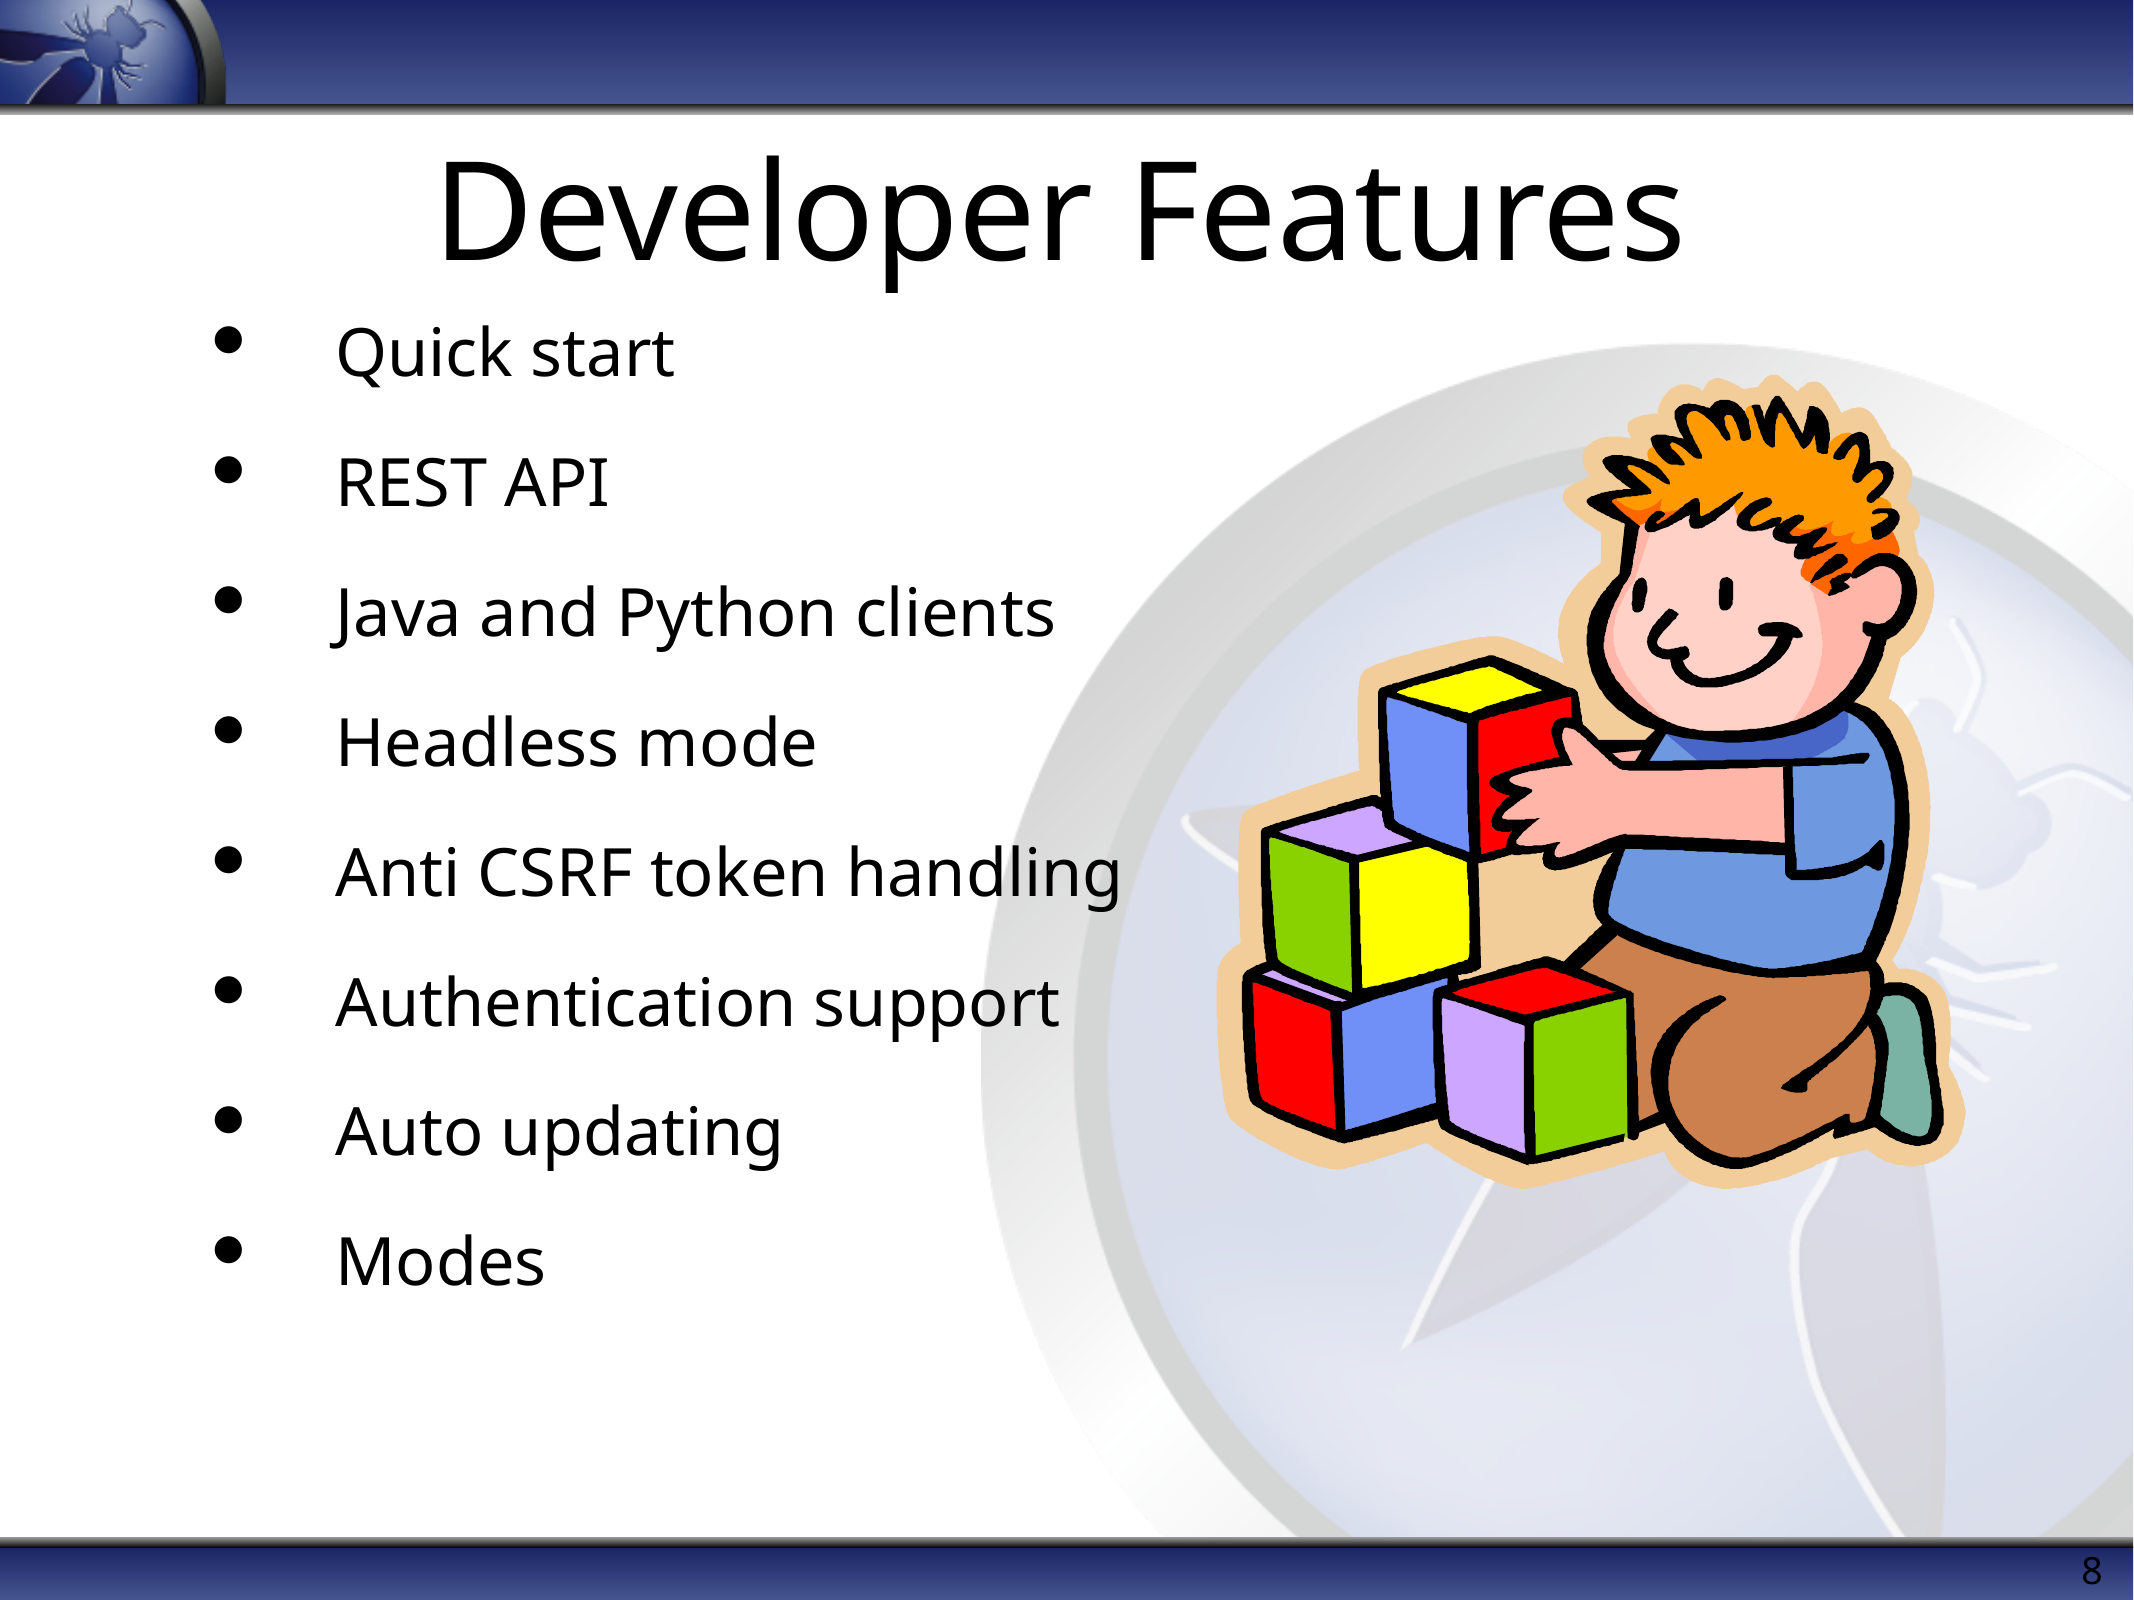

# Developer Features
Quick start
REST API
Java and Python clients
Headless mode
Anti CSRF token handling
Authentication support
Auto updating
Modes